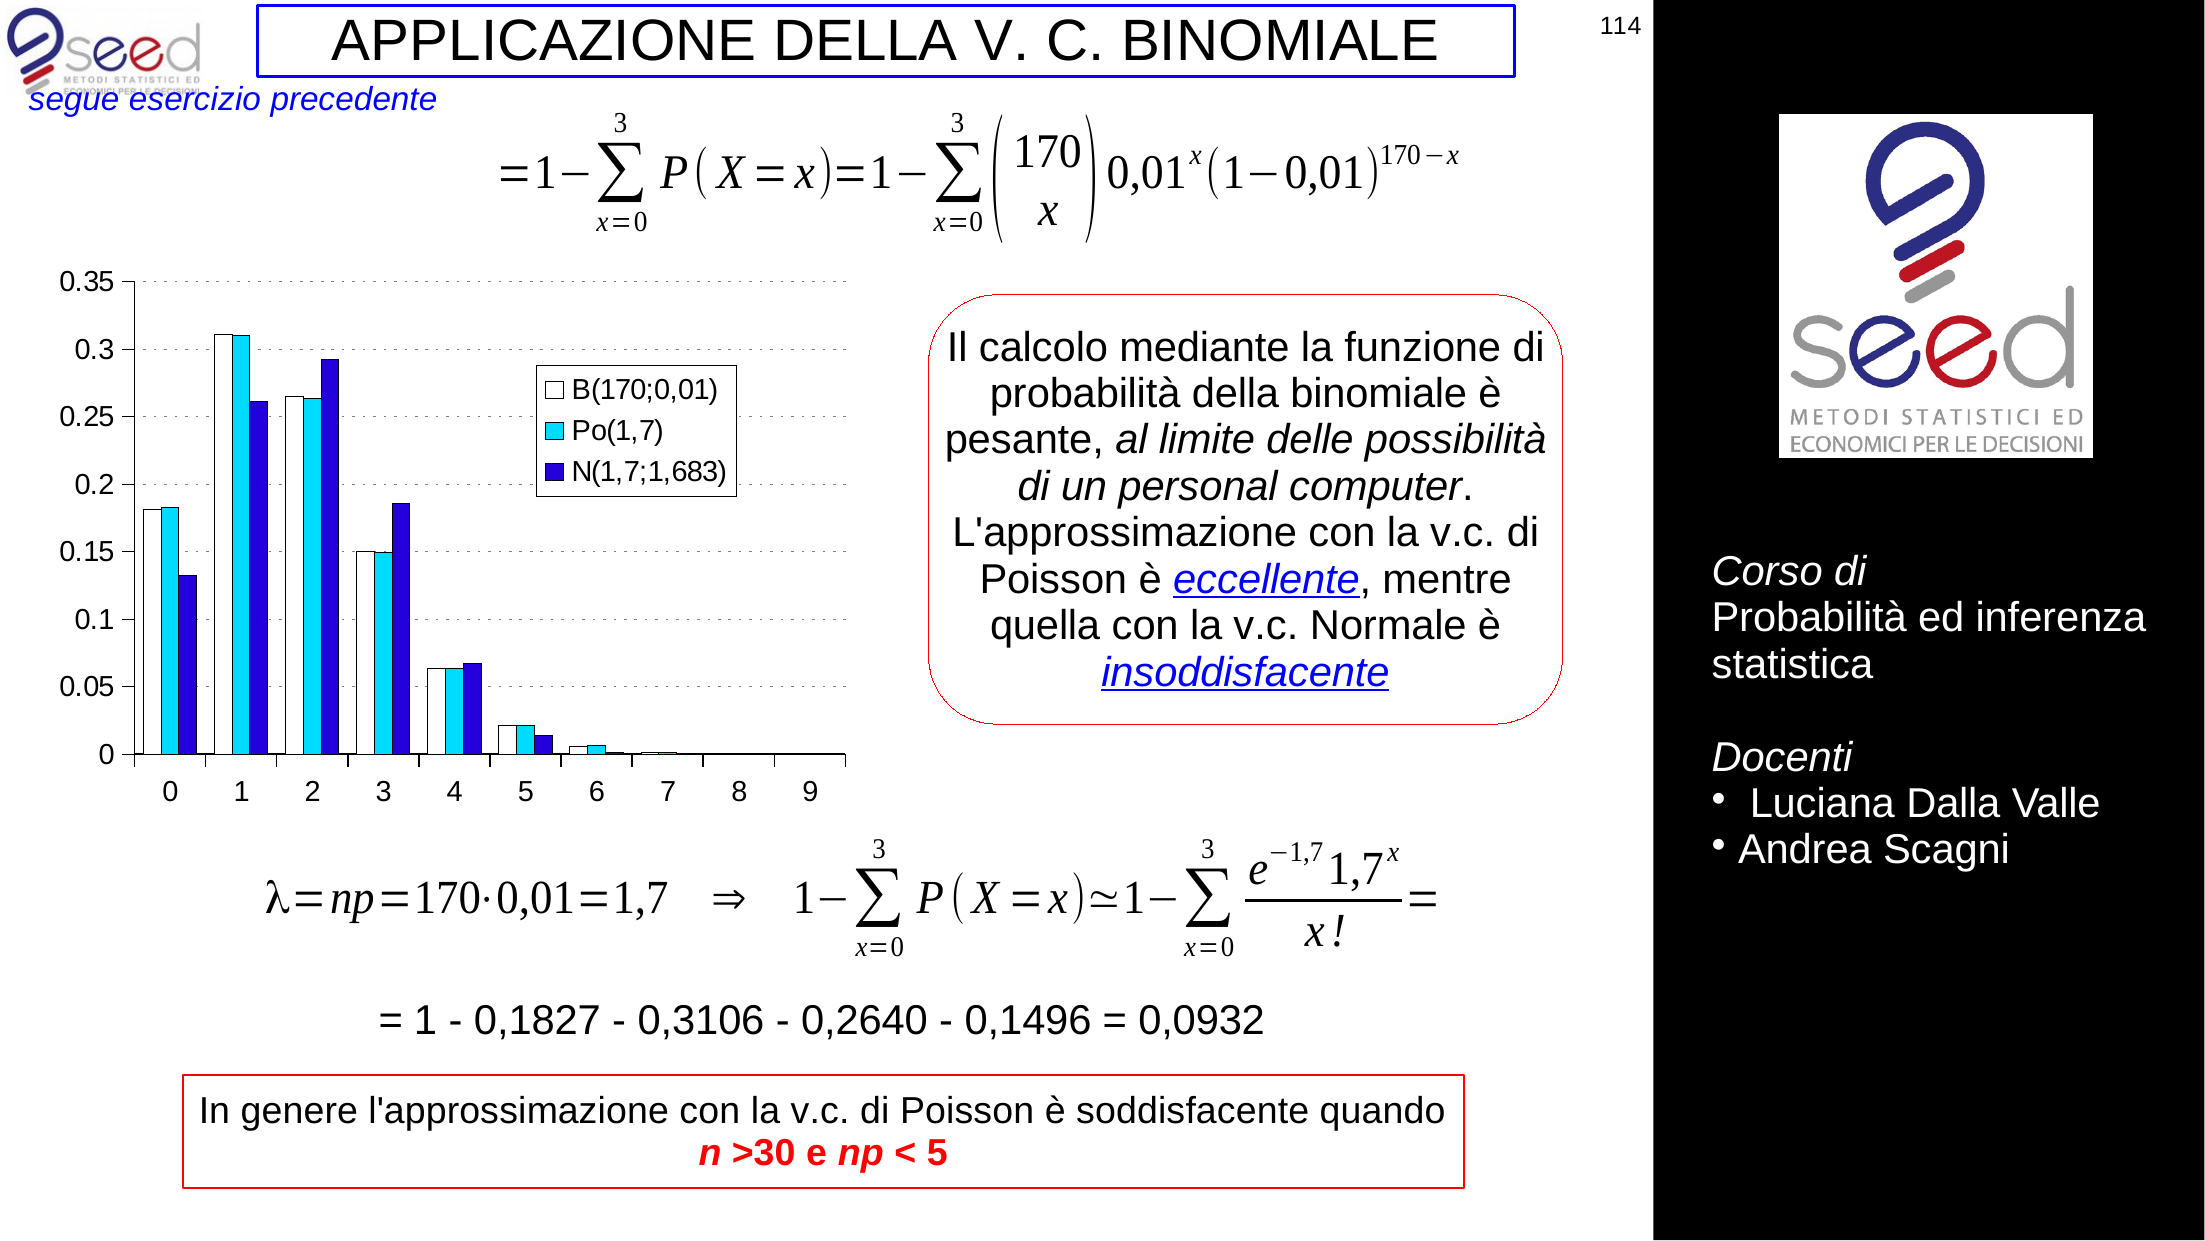

APPLICAZIONE DELLA V. C. BINOMIALE
segue esercizio precedente
### Chart
| Category | B(170;0,01) | Po(1,7) | N(1,7;1,683) |
|---|---|---|---|
| 0 | 0.18112695312597 | 0.182683524052735 | 0.1325246982079 |
| 1 | 0.311026081125403 | 0.310561990889649 | 0.261255154857647 |
| 2 | 0.265471756112087 | 0.263977692256202 | 0.292531984025386 |
| 3 | 0.15016584184118 | 0.149587358945181 | 0.186082583601891 |
| 4 | 0.0633275141097907 | 0.0635746275517019 | 0.0671944605040142 |
| 5 | 0.0212371057418692 | 0.0216153733675786 | 0.0137519992228183 |
| 6 | 0.00589919603940812 | 0.00612435578748061 | 0.00159164554799396 |
| 7 | 0.00139605793717595 | 0.00148734354838815 | 0.000103912695524566 |
| 8 | 0.00028732000474707 | 0.000316060504032482 | 3.81666417559323e-06 |
| 9 | 5.22400008631036e-05 | 5.97003174283576e-05 | 7.866954032654e-08 |Il calcolo mediante la funzione di probabilità della binomiale è pesante, al limite delle possibilità di un personal computer.
L'approssimazione con la v.c. di Poisson è eccellente, mentre quella con la v.c. Normale è insoddisfacente
= 1 - 0,1827 - 0,3106 - 0,2640 - 0,1496 = 0,0932
In genere l'approssimazione con la v.c. di Poisson è soddisfacente quando
n >30 e np < 5